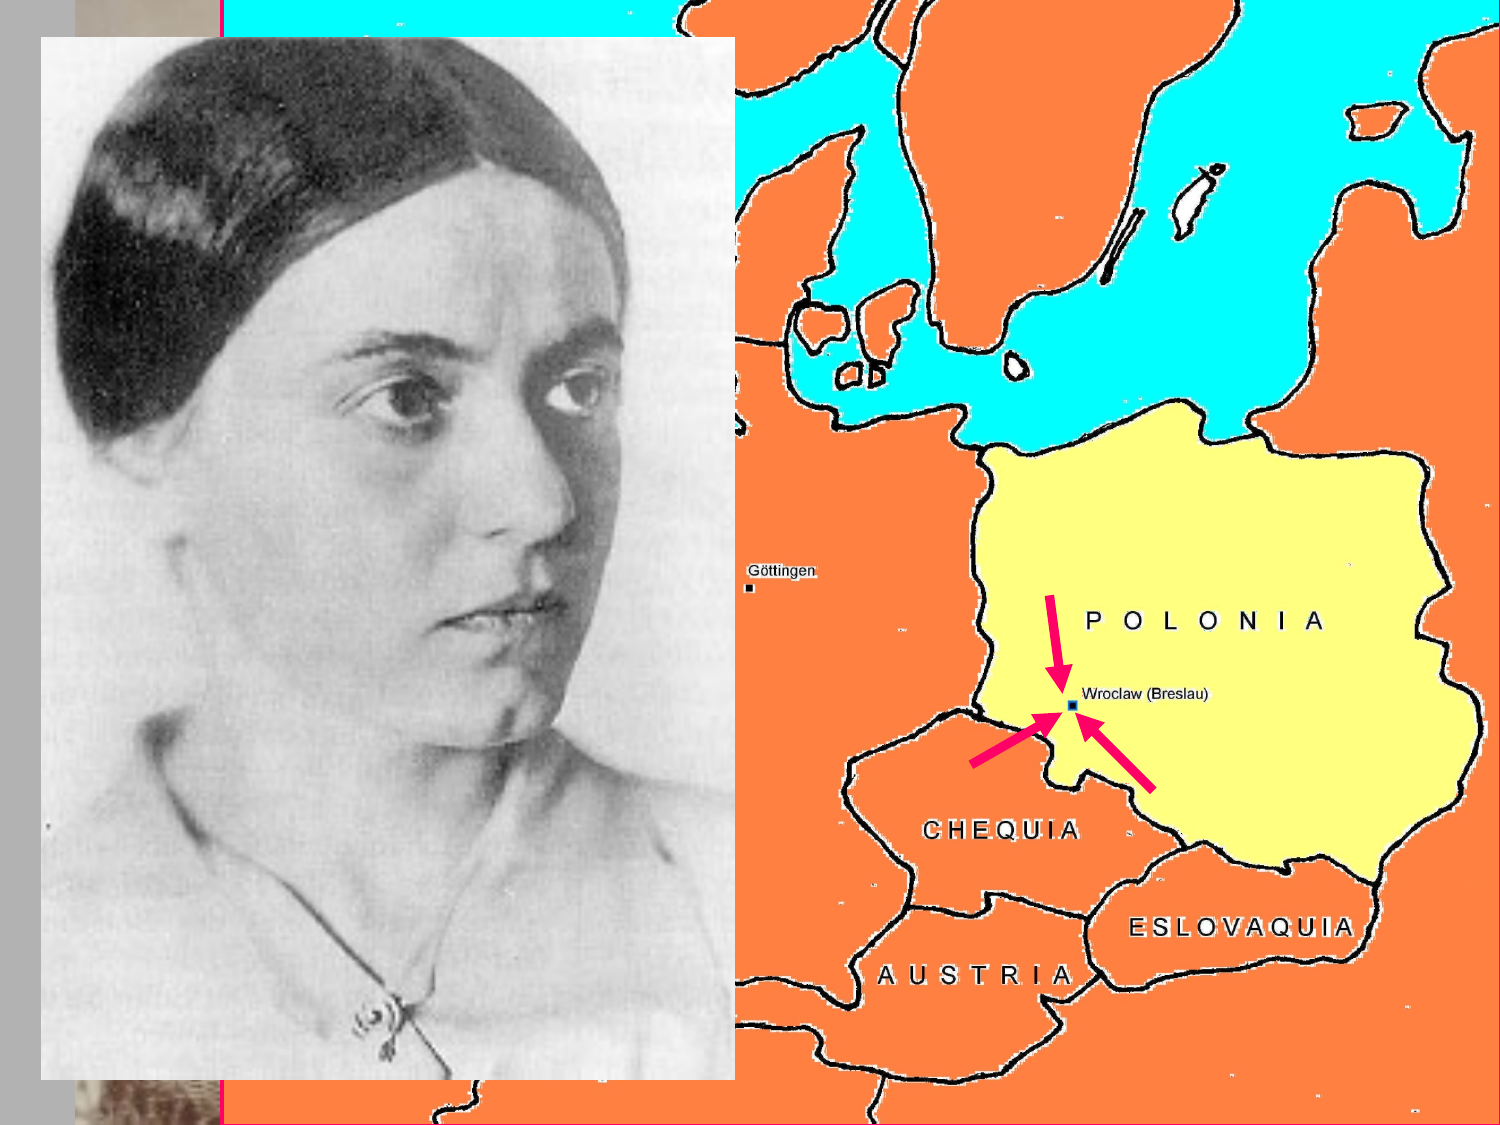

Nació el 12 de Octubre de 1891 en Wroclaw, Polonia, en el seno de una familia judía.
Era la fiesta del Yom Kippur. Esto marcó toda su vida.
#
EDITH
STEIN
(1891-1942)